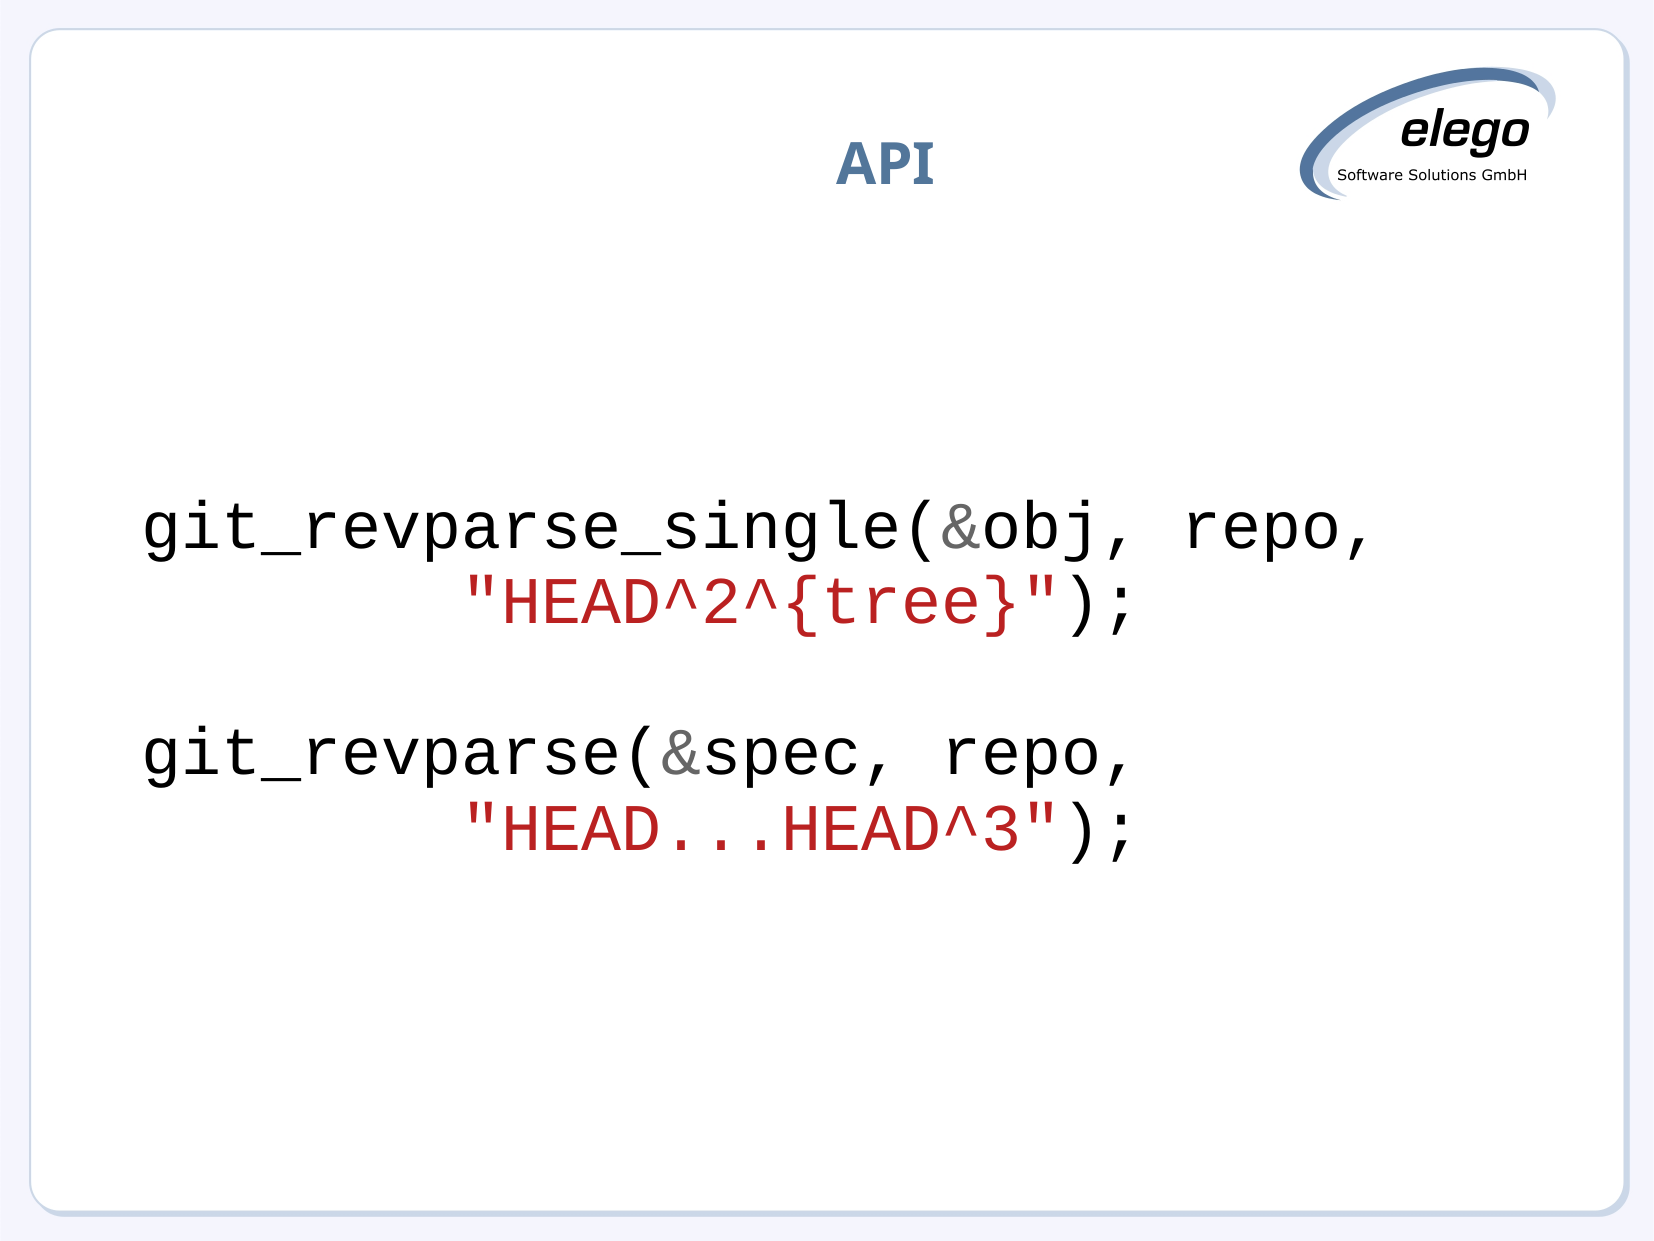

# API
git_revparse_single(&obj, repo,
 "HEAD^2^{tree}");
git_revparse(&spec, repo,
 "HEAD...HEAD^3");